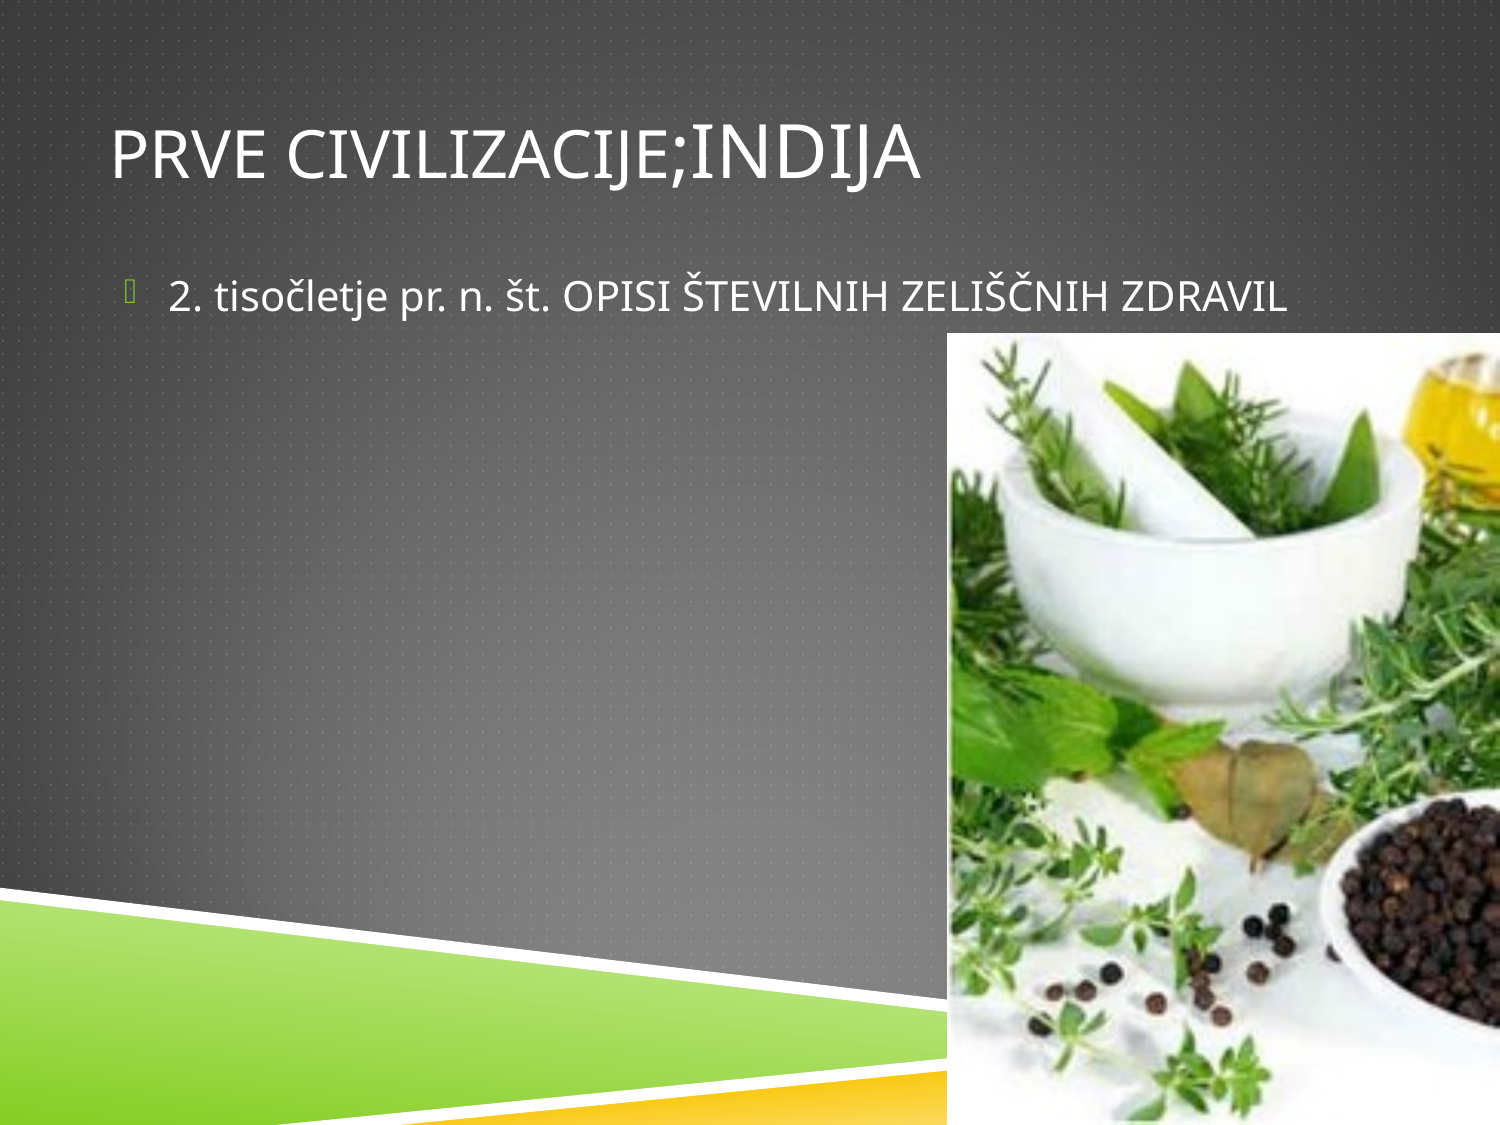

# Prve civilizacije;INDIJA
2. tisočletje pr. n. št. OPISI ŠTEVILNIH ZELIŠČNIH ZDRAVIL